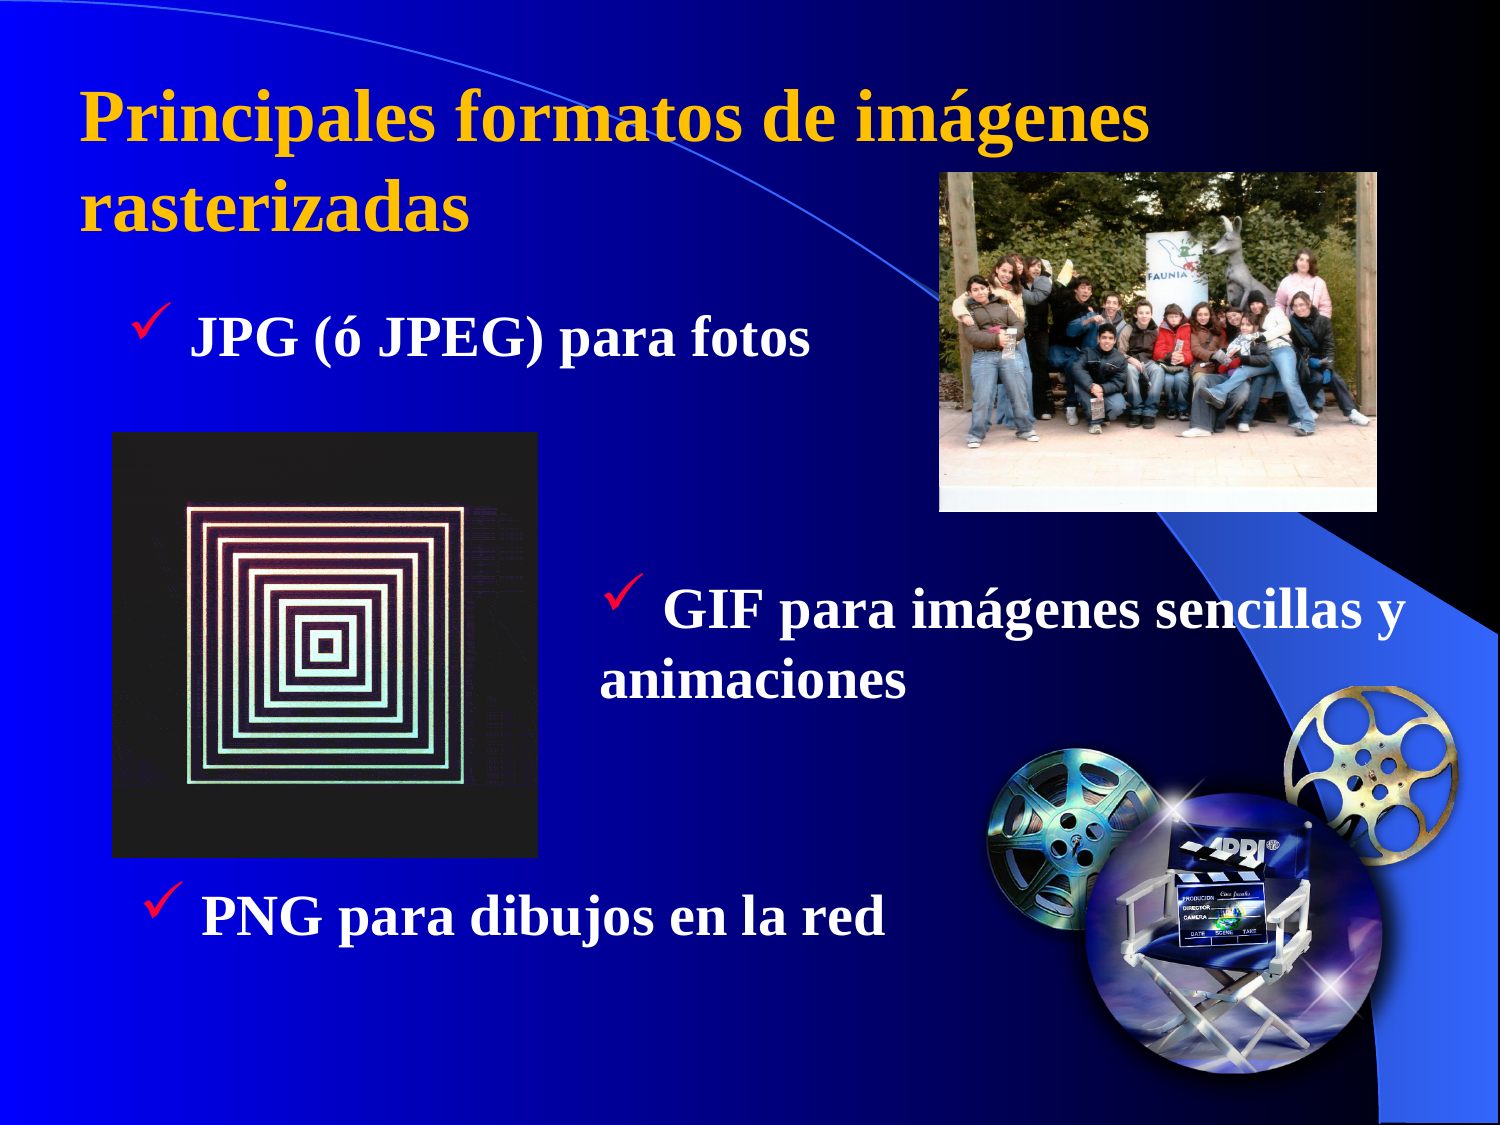

Principales formatos de imágenes rasterizadas
 JPG (ó JPEG) para fotos
 GIF para imágenes sencillas y animaciones
 PNG para dibujos en la red